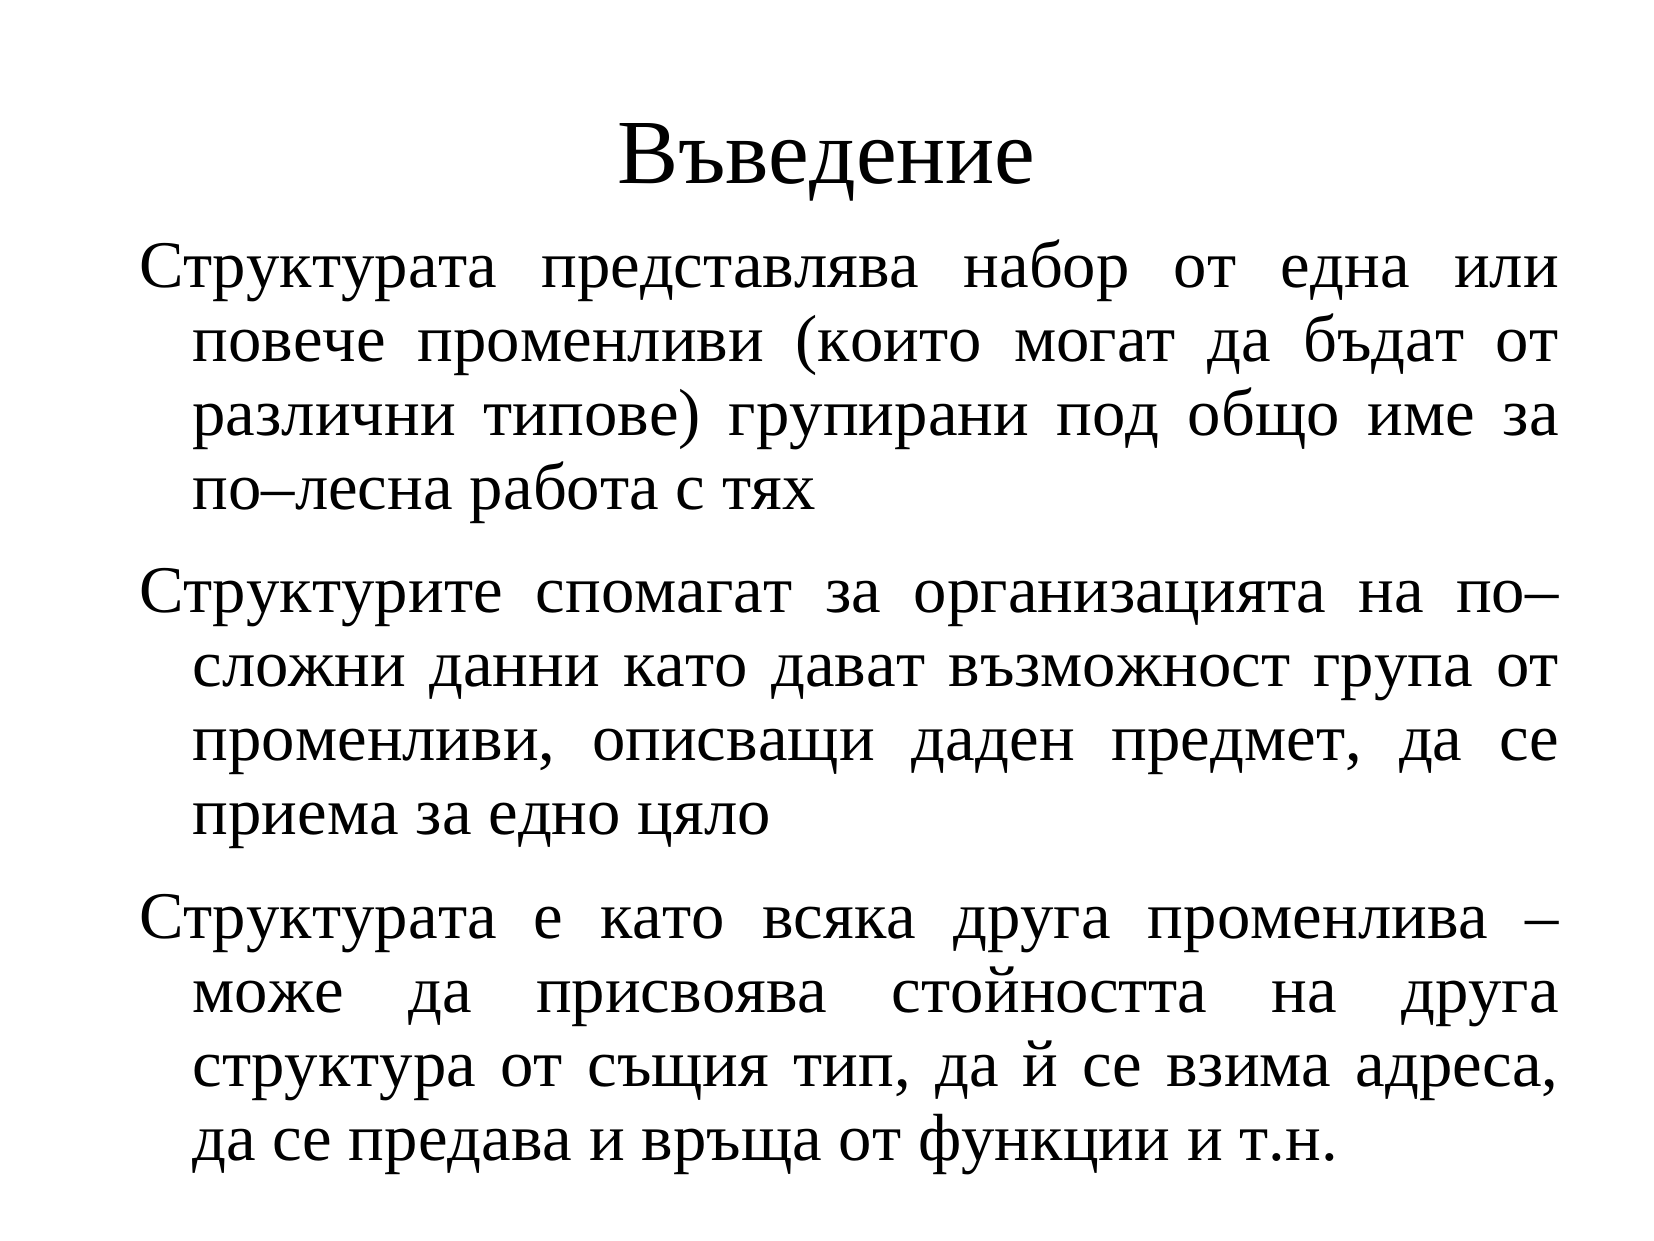

# Въведение
Структурата представлява набор от една или повече променливи (които могат да бъдат от различни типове) групирани под общо име за по–лесна работа с тях
Структурите спомагат за организацията на по–сложни данни като дават възможност група от променливи, описващи даден предмет, да се приема за едно цяло
Структурата е като всяка друга променлива – може да присвоява стойността на друга структура от същия тип, да й се взима адреса, да се предава и връща от функции и т.н.